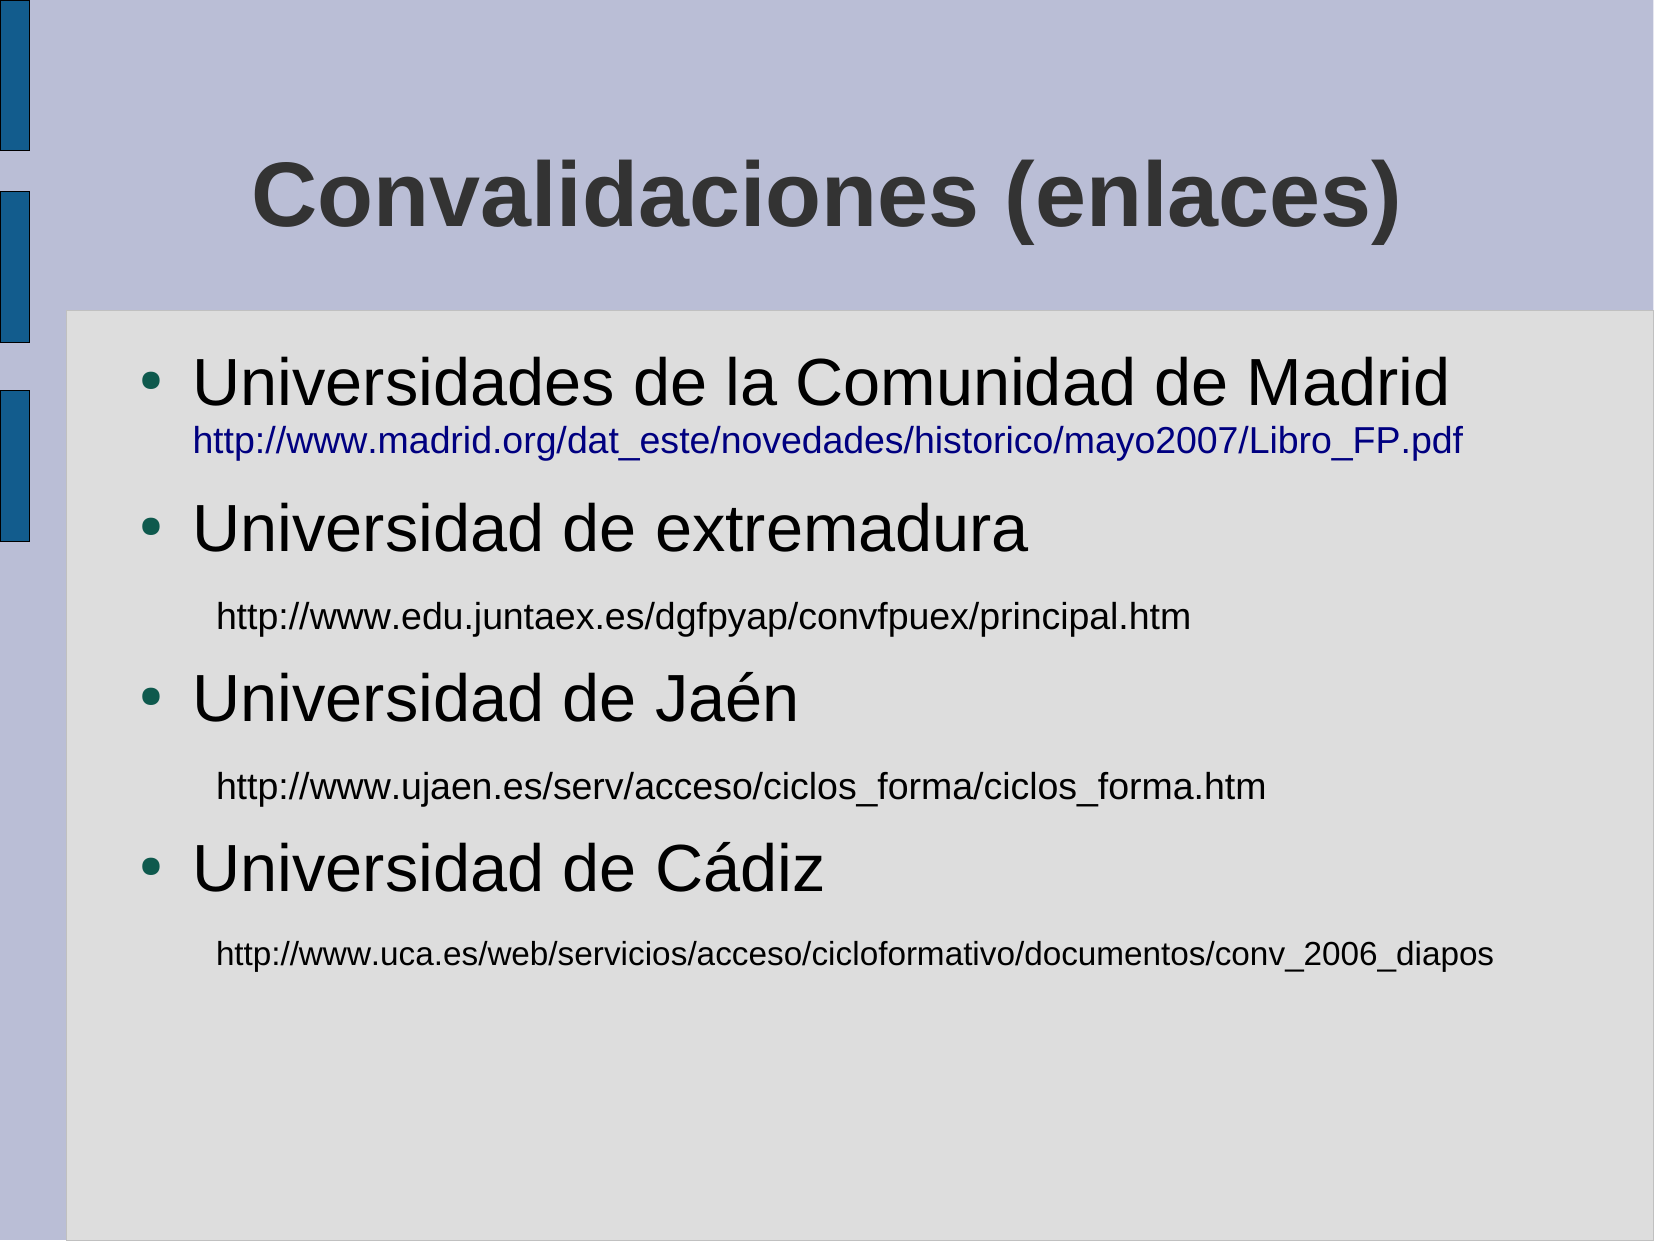

# Convalidaciones (enlaces)
Universidades de la Comunidad de Madrid http://www.madrid.org/dat_este/novedades/historico/mayo2007/Libro_FP.pdf
Universidad de extremadura
http://www.edu.juntaex.es/dgfpyap/convfpuex/principal.htm
Universidad de Jaén
http://www.ujaen.es/serv/acceso/ciclos_forma/ciclos_forma.htm
Universidad de Cádiz
http://www.uca.es/web/servicios/acceso/cicloformativo/documentos/conv_2006_diapos